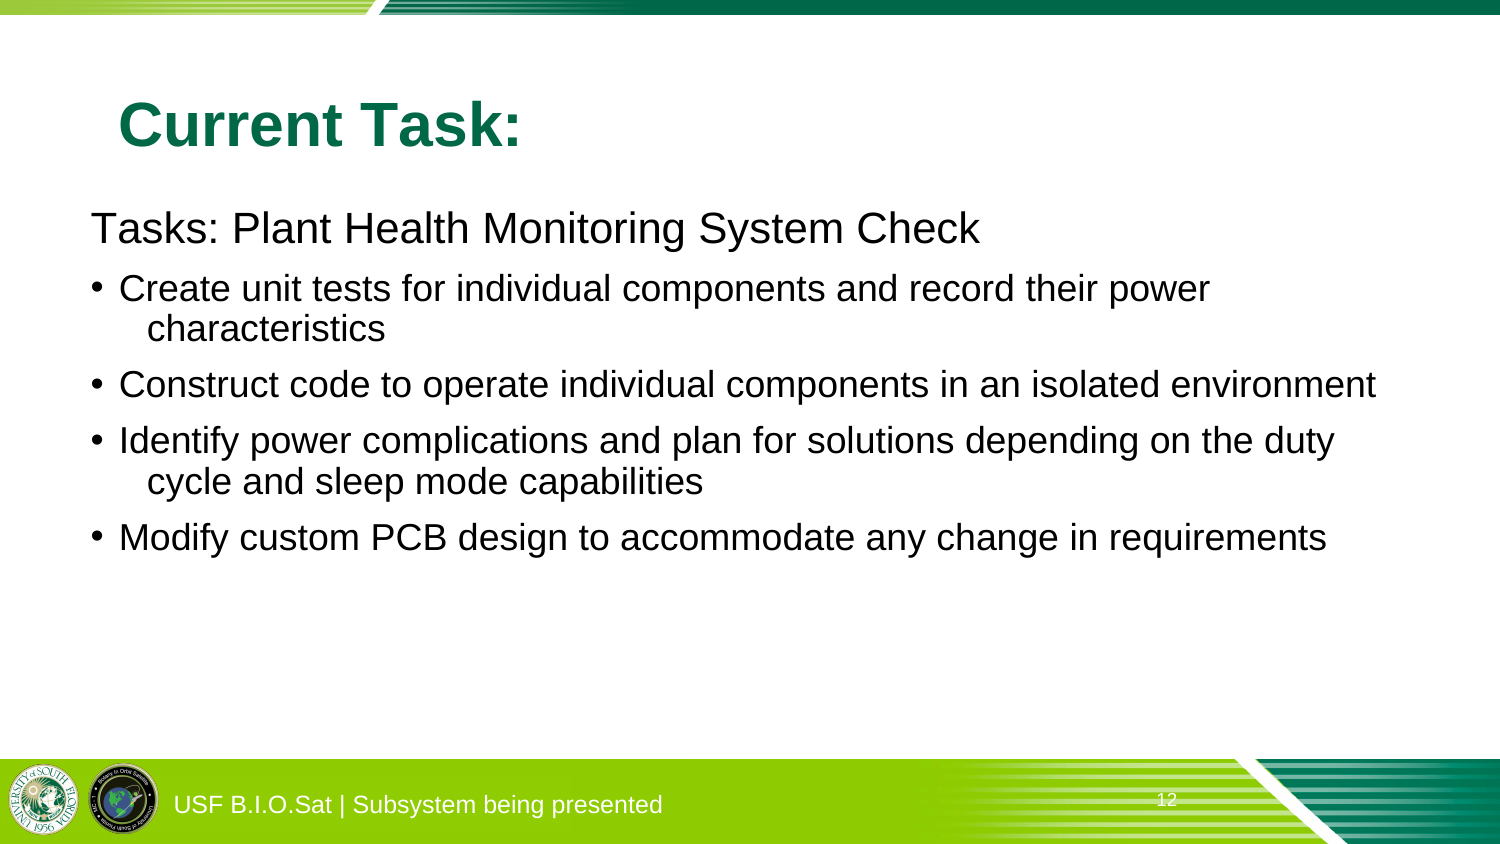

# Current Task:
Tasks: Plant Health Monitoring System Check
Create unit tests for individual components and record their power characteristics
Construct code to operate individual components in an isolated environment
Identify power complications and plan for solutions depending on the duty cycle and sleep mode capabilities
Modify custom PCB design to accommodate any change in requirements
12